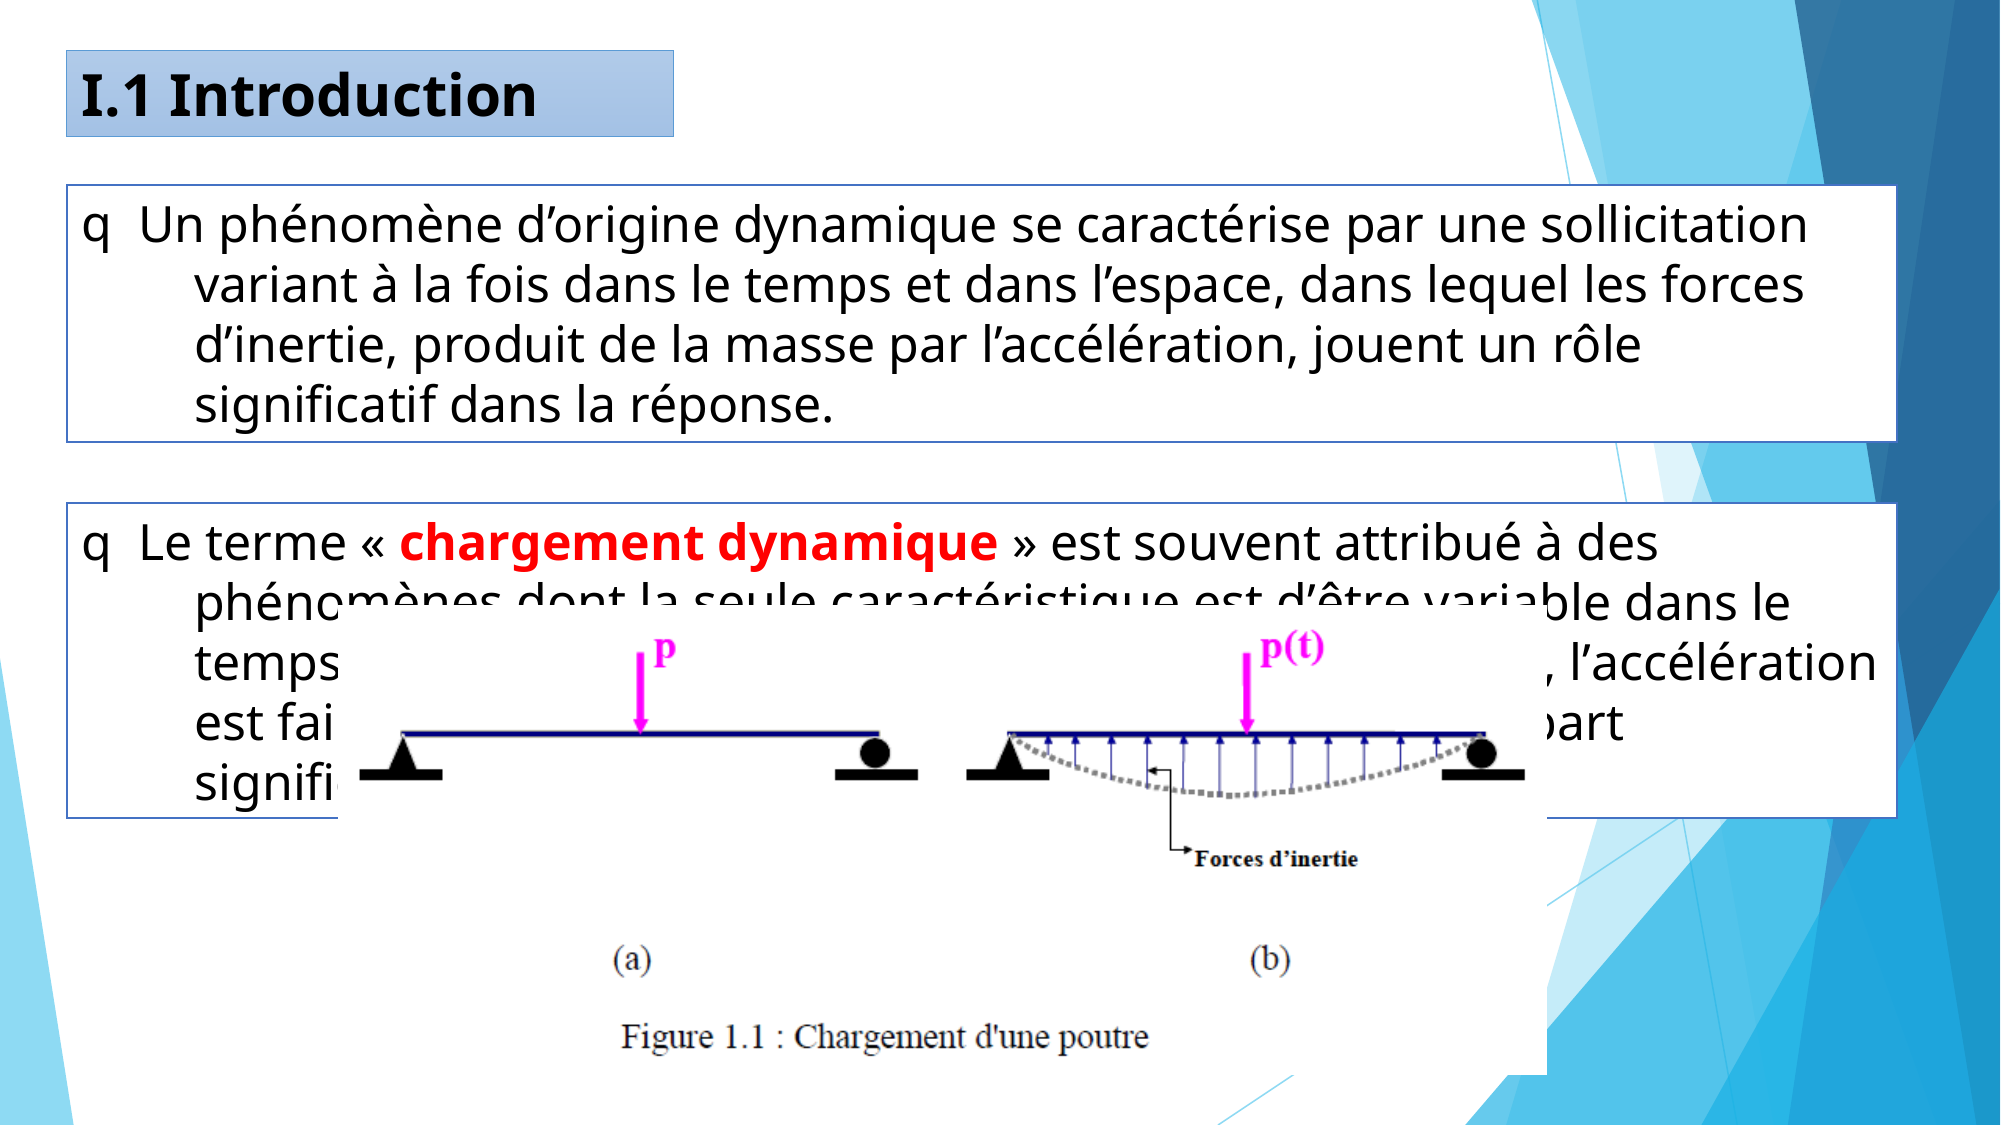

I.1 Introduction
Un phénomène d’origine dynamique se caractérise par une sollicitation variant à la fois dans le temps et dans l’espace, dans lequel les forces d’inertie, produit de la masse par l’accélération, jouent un rôle significatif dans la réponse.
Le terme « chargement dynamique » est souvent attribué à des phénomènes dont la seule caractéristique est d’être variable dans le temps; si la vitesse de chargement est lentement variable, l’accélération est faible et les forces d’inertie ne représentent plus une part significative de la réponse.